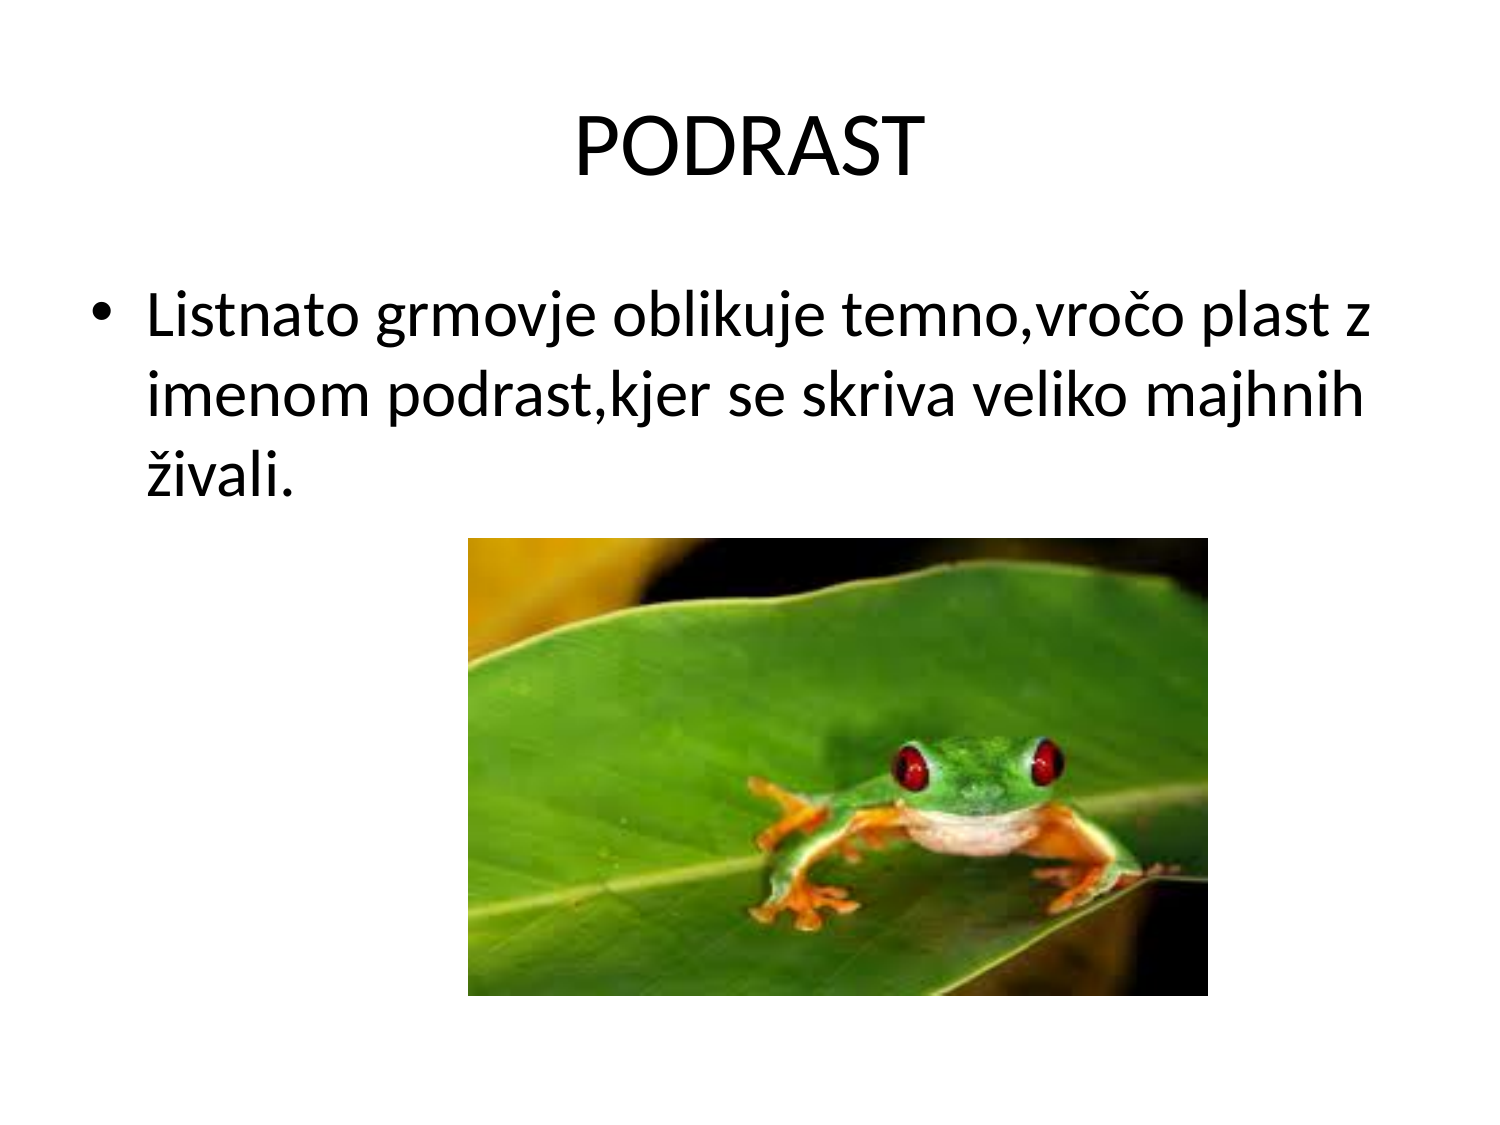

# PODRAST
Listnato grmovje oblikuje temno,vročo plast z imenom podrast,kjer se skriva veliko majhnih živali.